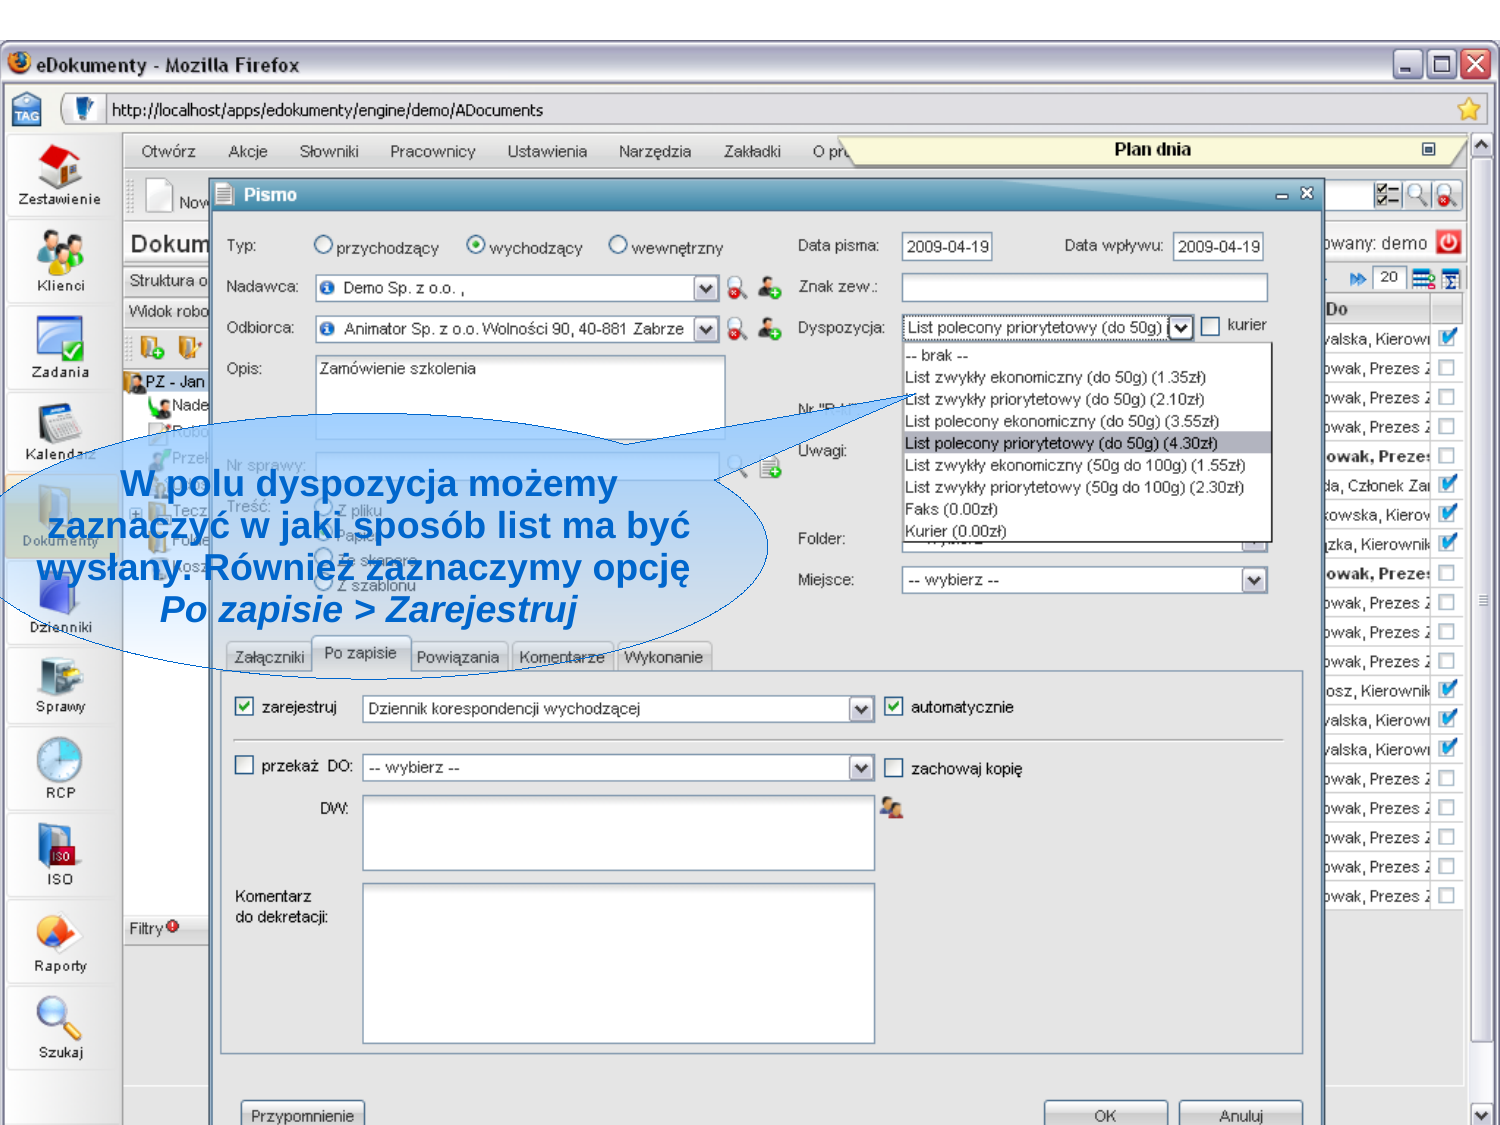

W polu dyspozycja możemy
zaznaczyć w jaki sposób list ma być
wysłany. Również zaznaczymy opcję
Po zapisie > Zarejestruj